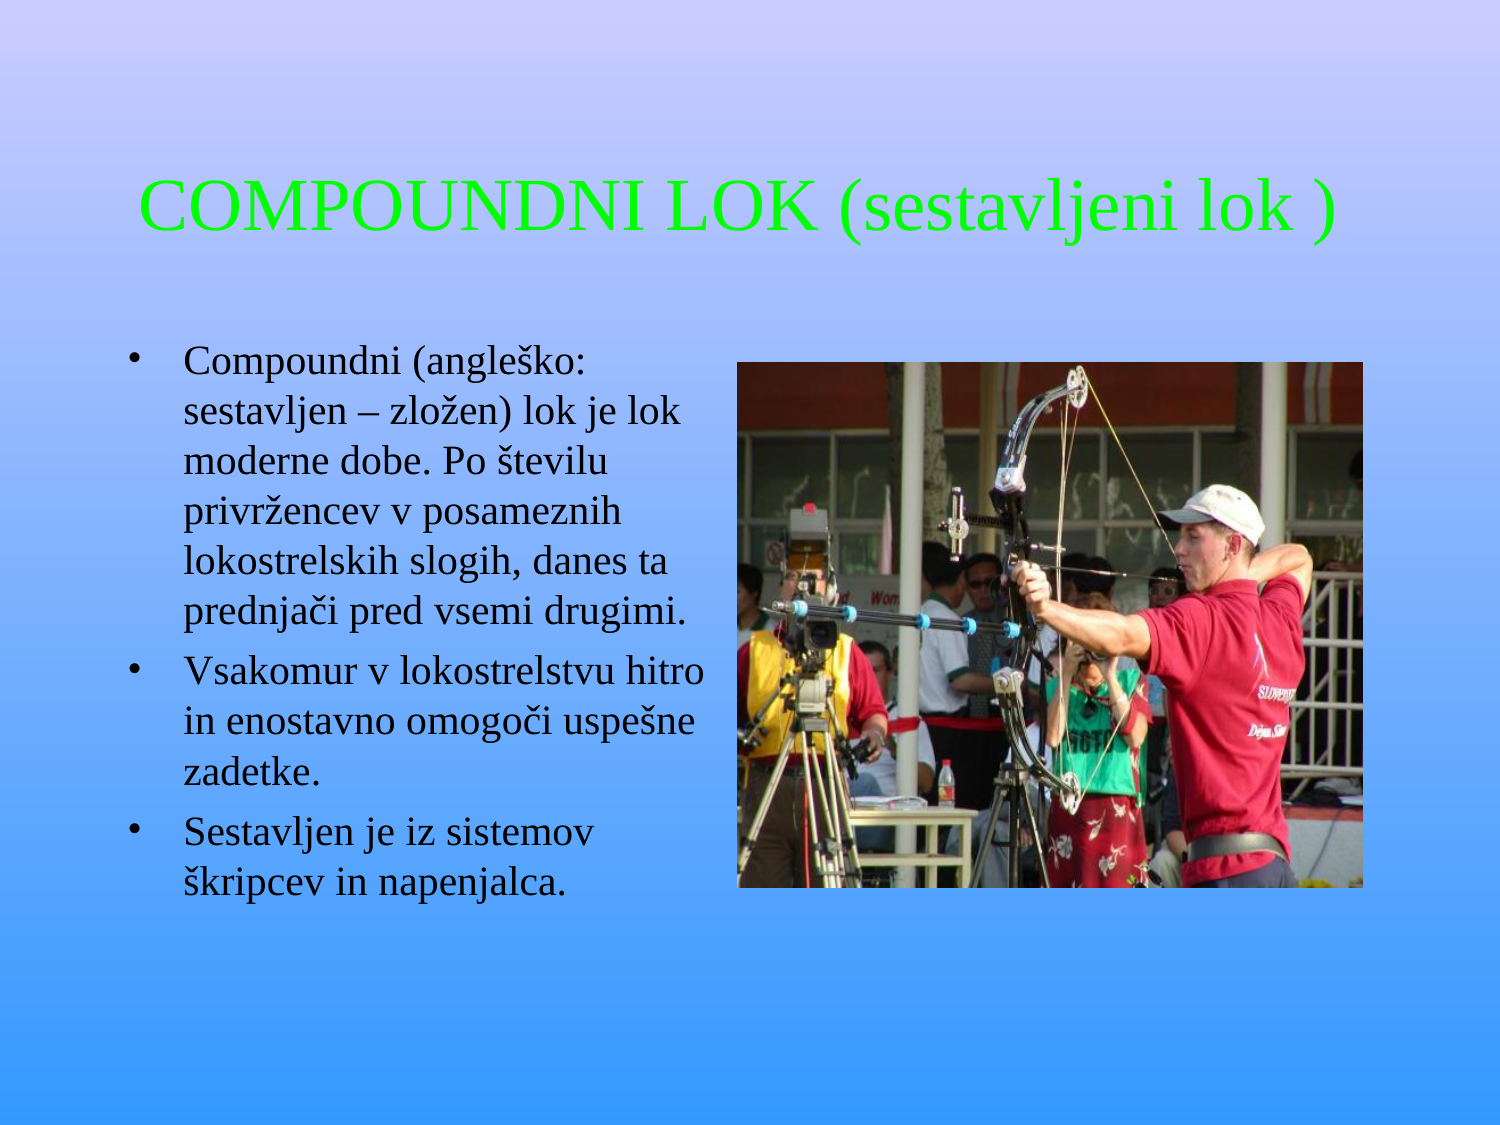

# COMPOUNDNI LOK (sestavljeni lok )
Compoundni (angleško: sestavljen – zložen) lok je lok moderne dobe. Po številu privržencev v posameznih lokostrelskih slogih, danes ta prednjači pred vsemi drugimi.
Vsakomur v lokostrelstvu hitro in enostavno omogoči uspešne zadetke.
Sestavljen je iz sistemov škripcev in napenjalca.